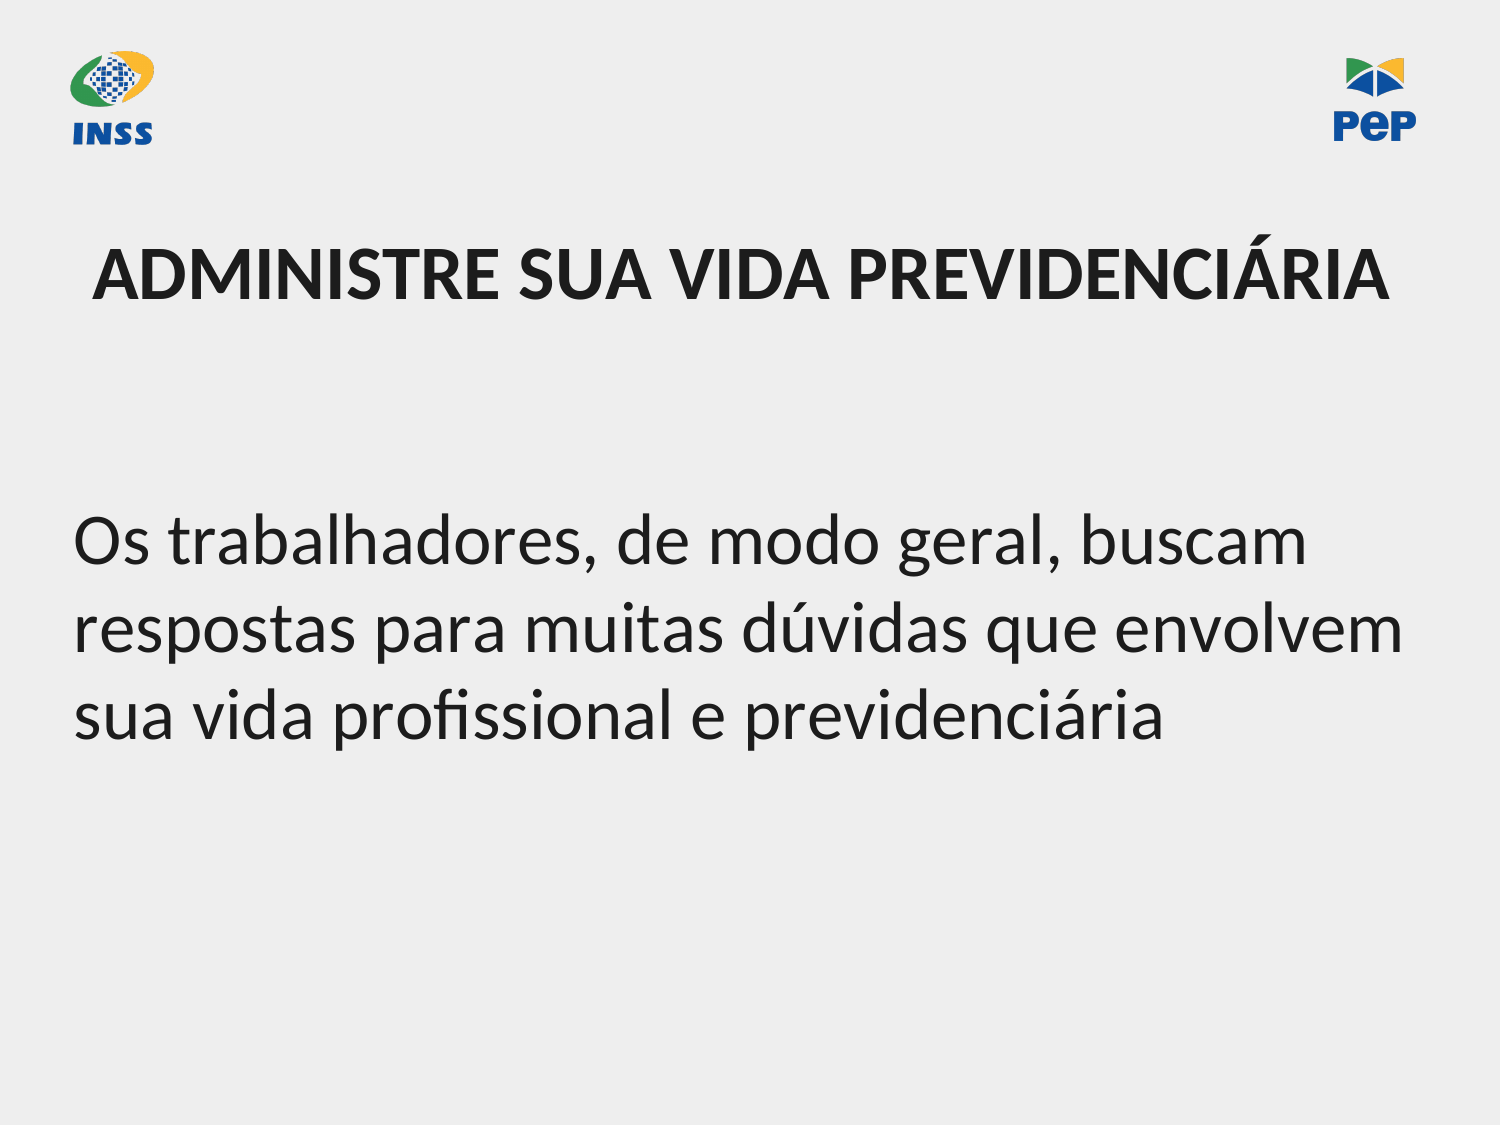

# ADMINISTRE SUA VIDA PREVIDENCIÁRIA
Os trabalhadores, de modo geral, buscam respostas para muitas dúvidas que envolvem sua vida profissional e previdenciária